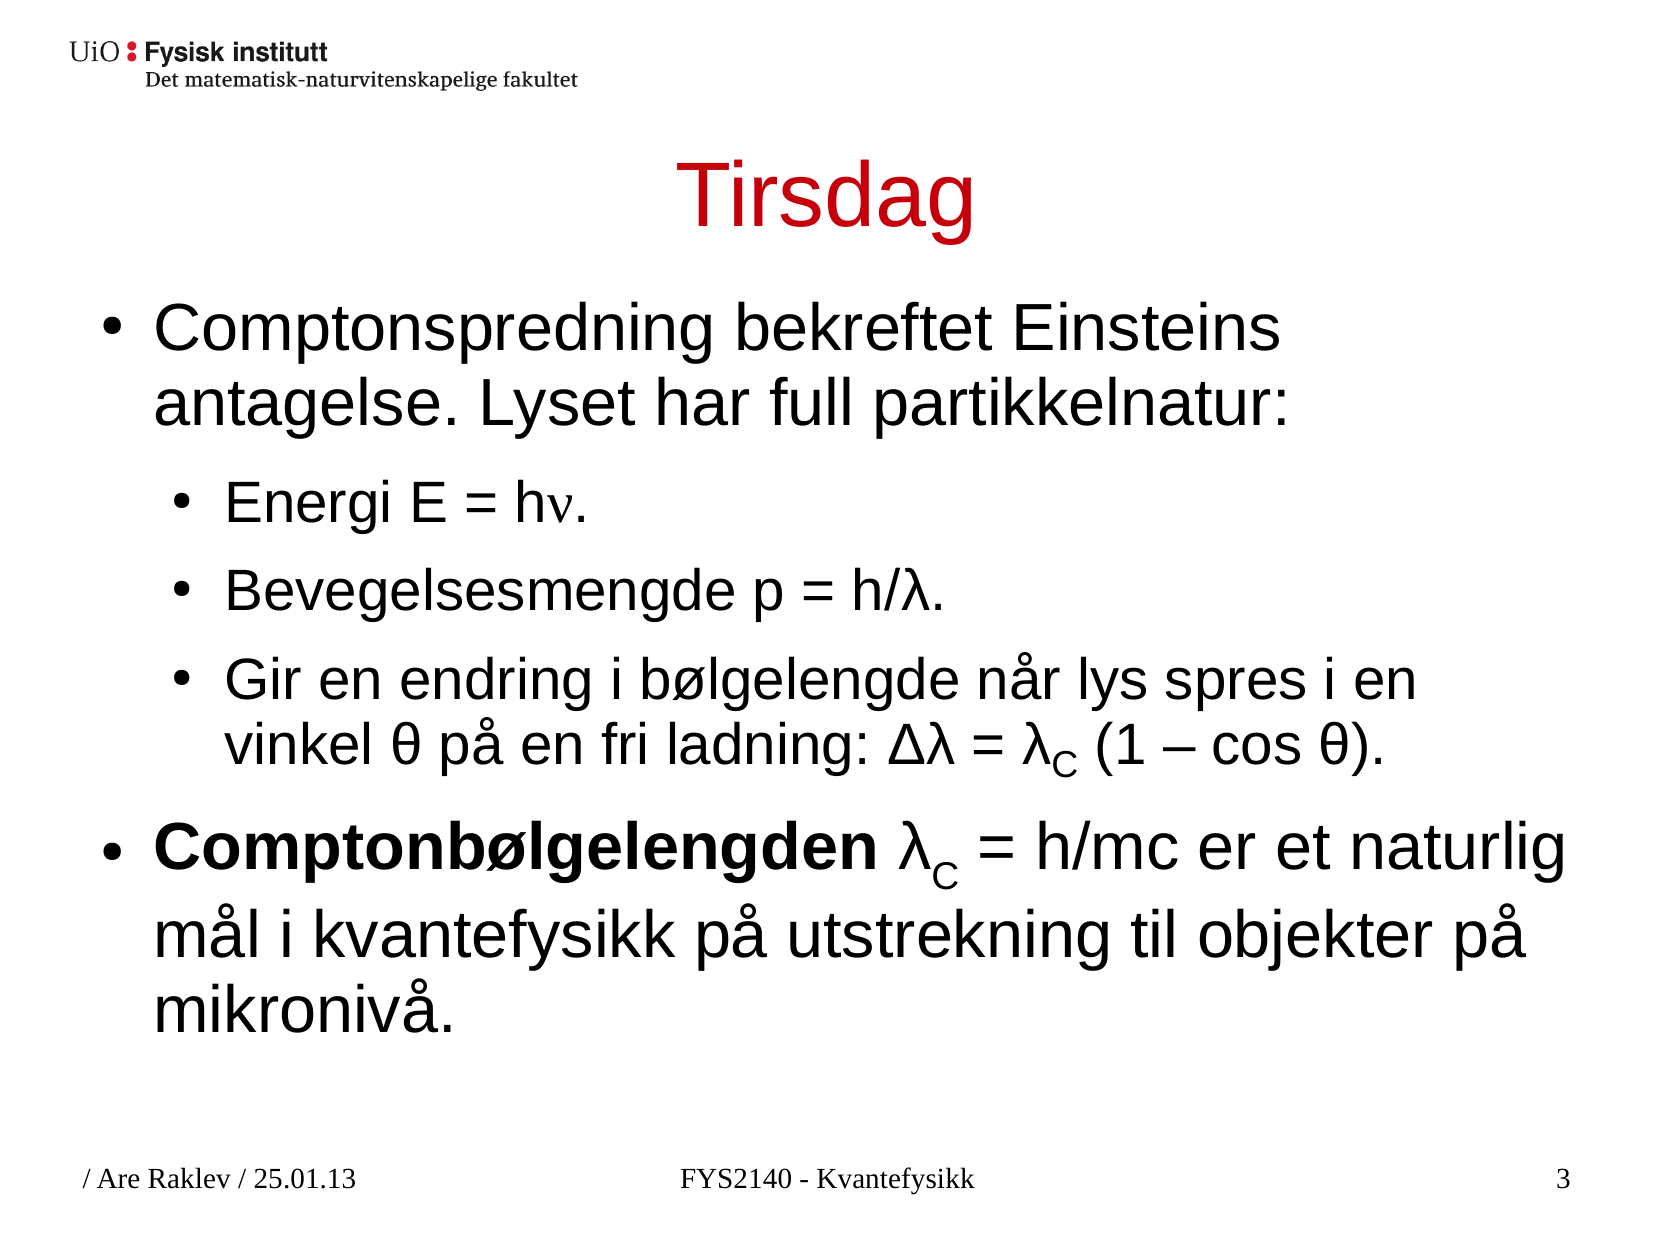

# Tirsdag
Comptonspredning bekreftet Einsteins antagelse. Lyset har full partikkelnatur:
Energi E = hν.
Bevegelsesmengde p = h/λ.
Gir en endring i bølgelengde når lys spres i en vinkel θ på en fri ladning: Δλ = λC (1 – cos θ).
Comptonbølgelengden λC = h/mc er et naturlig mål i kvantefysikk på utstrekning til objekter på mikronivå.
/ Are Raklev / 25.01.13
FYS2140 - Kvantefysikk
3